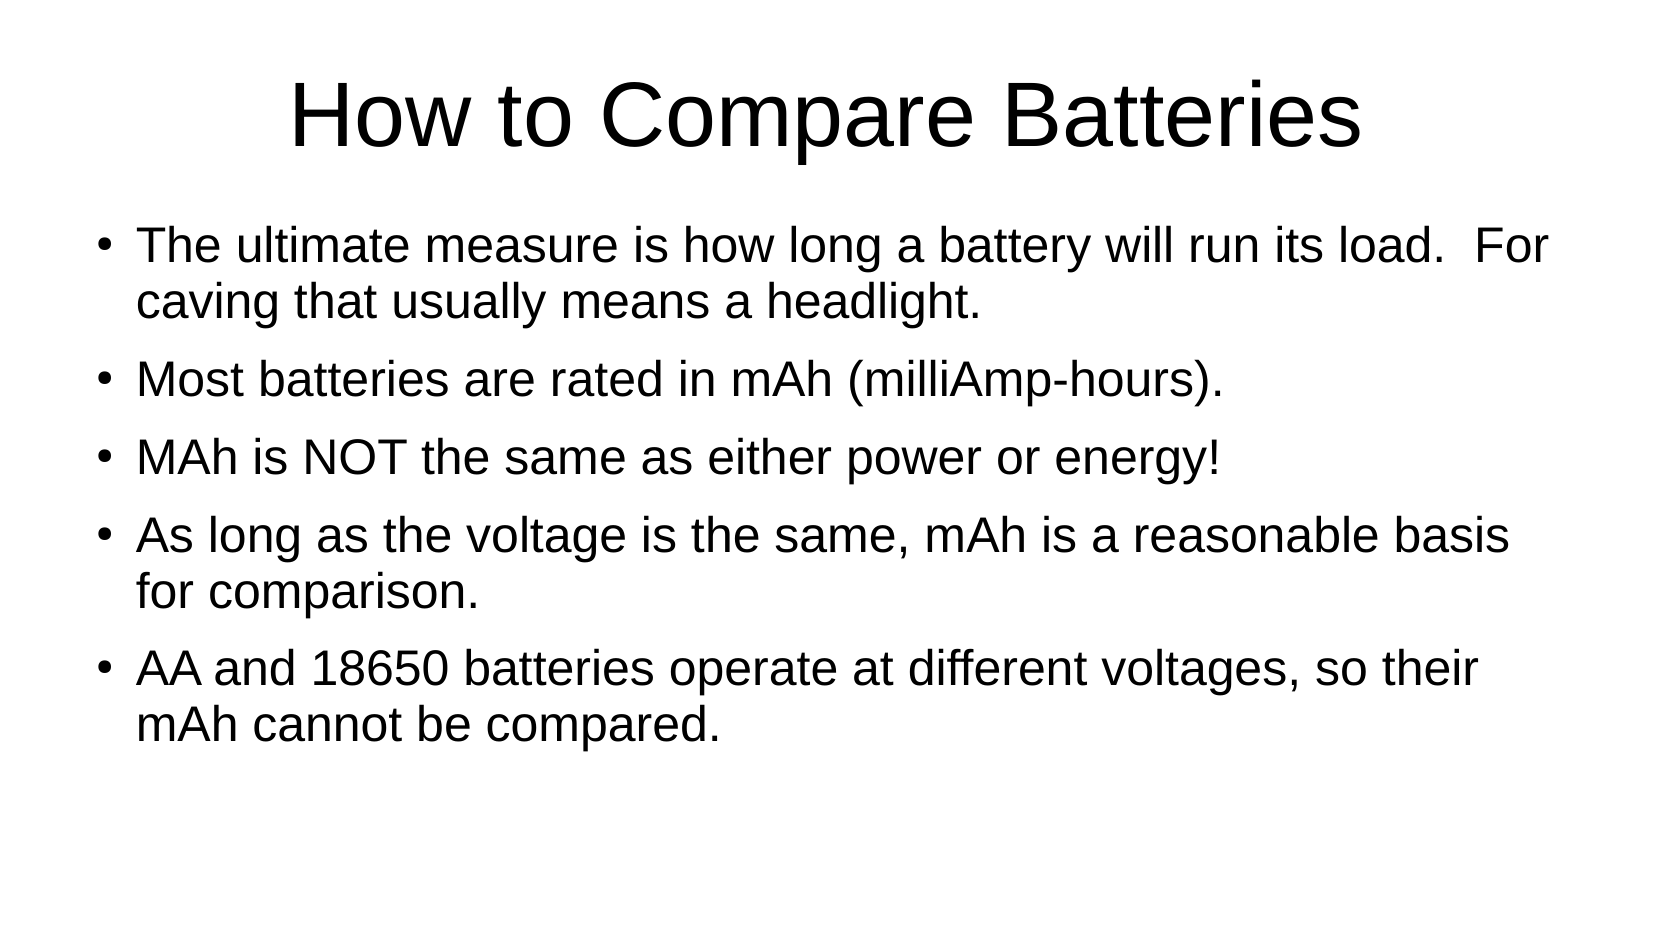

# How to Compare Batteries
The ultimate measure is how long a battery will run its load. For caving that usually means a headlight.
Most batteries are rated in mAh (milliAmp-hours).
MAh is NOT the same as either power or energy!
As long as the voltage is the same, mAh is a reasonable basis for comparison.
AA and 18650 batteries operate at different voltages, so their mAh cannot be compared.